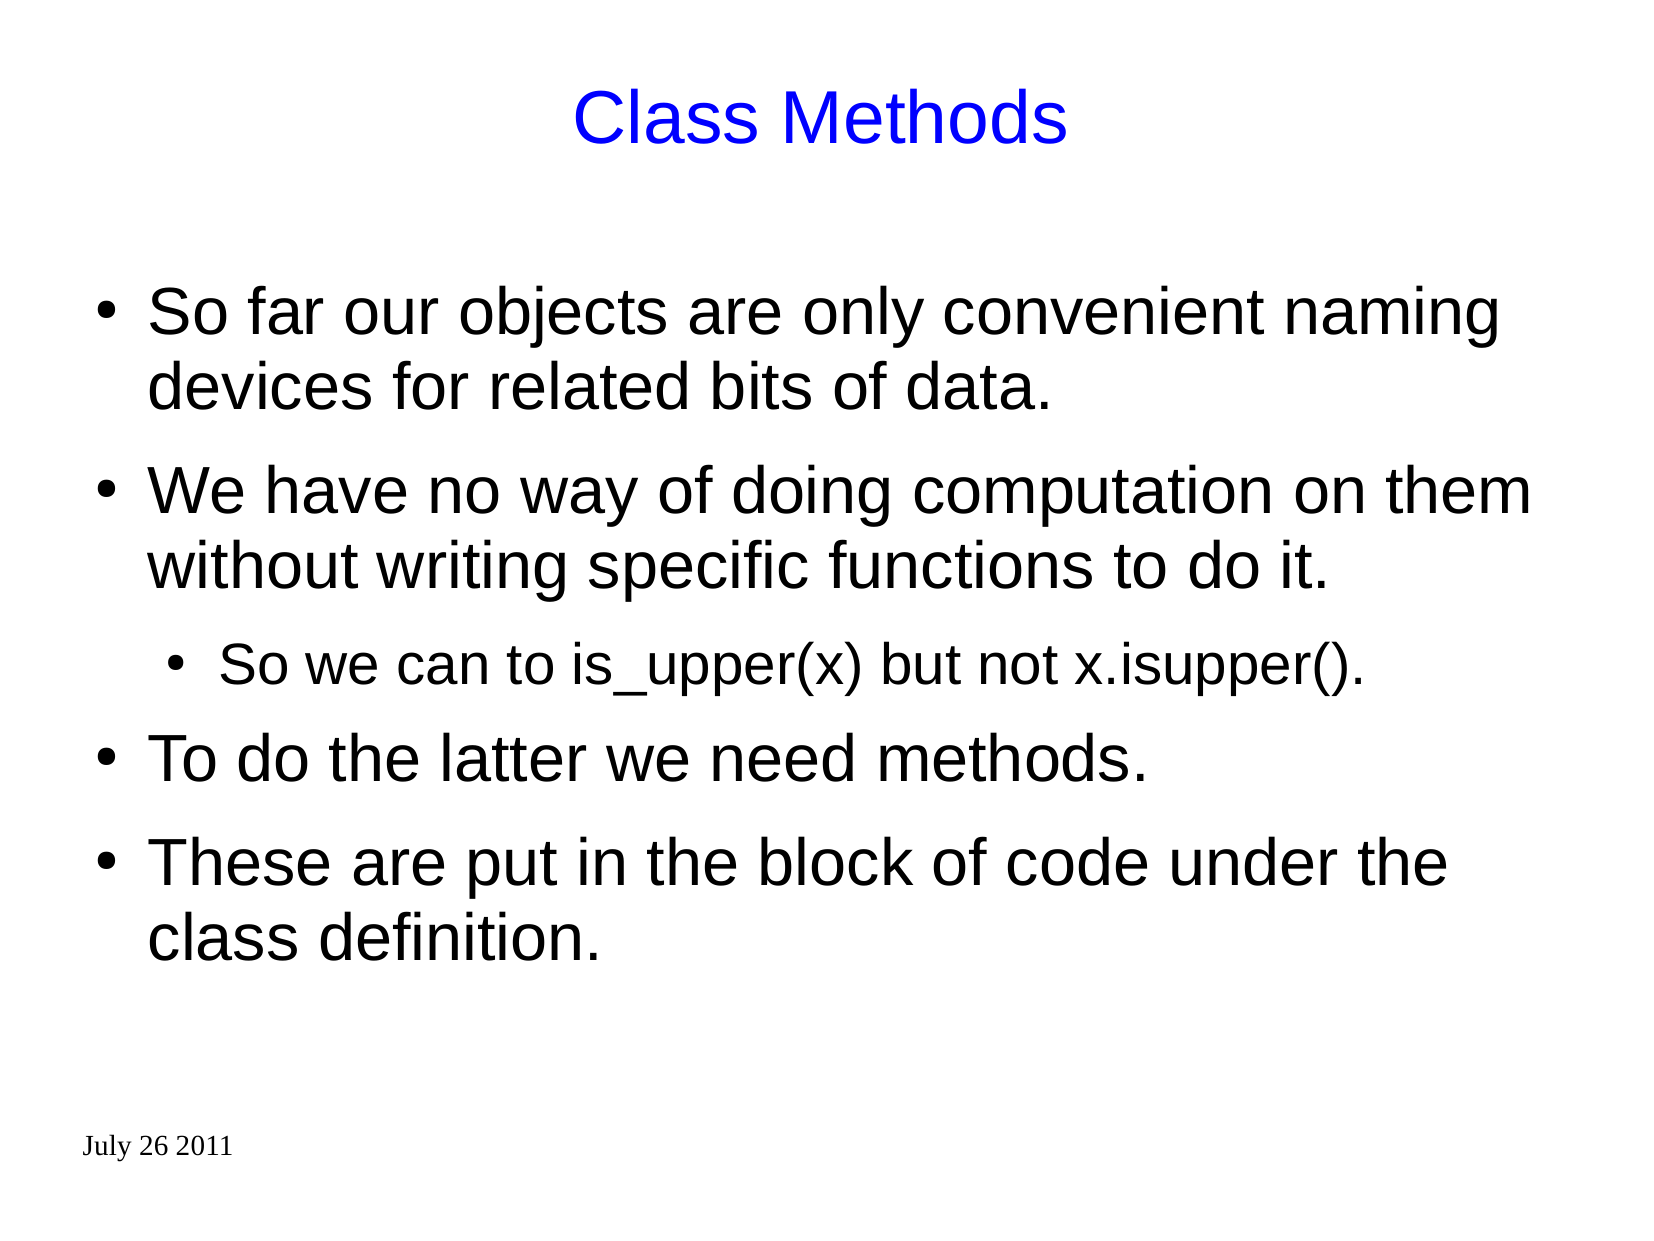

# Class Methods
So far our objects are only convenient naming devices for related bits of data.
We have no way of doing computation on them without writing specific functions to do it.
So we can to is_upper(x) but not x.isupper().
To do the latter we need methods.
These are put in the block of code under the class definition.
July 26 2011